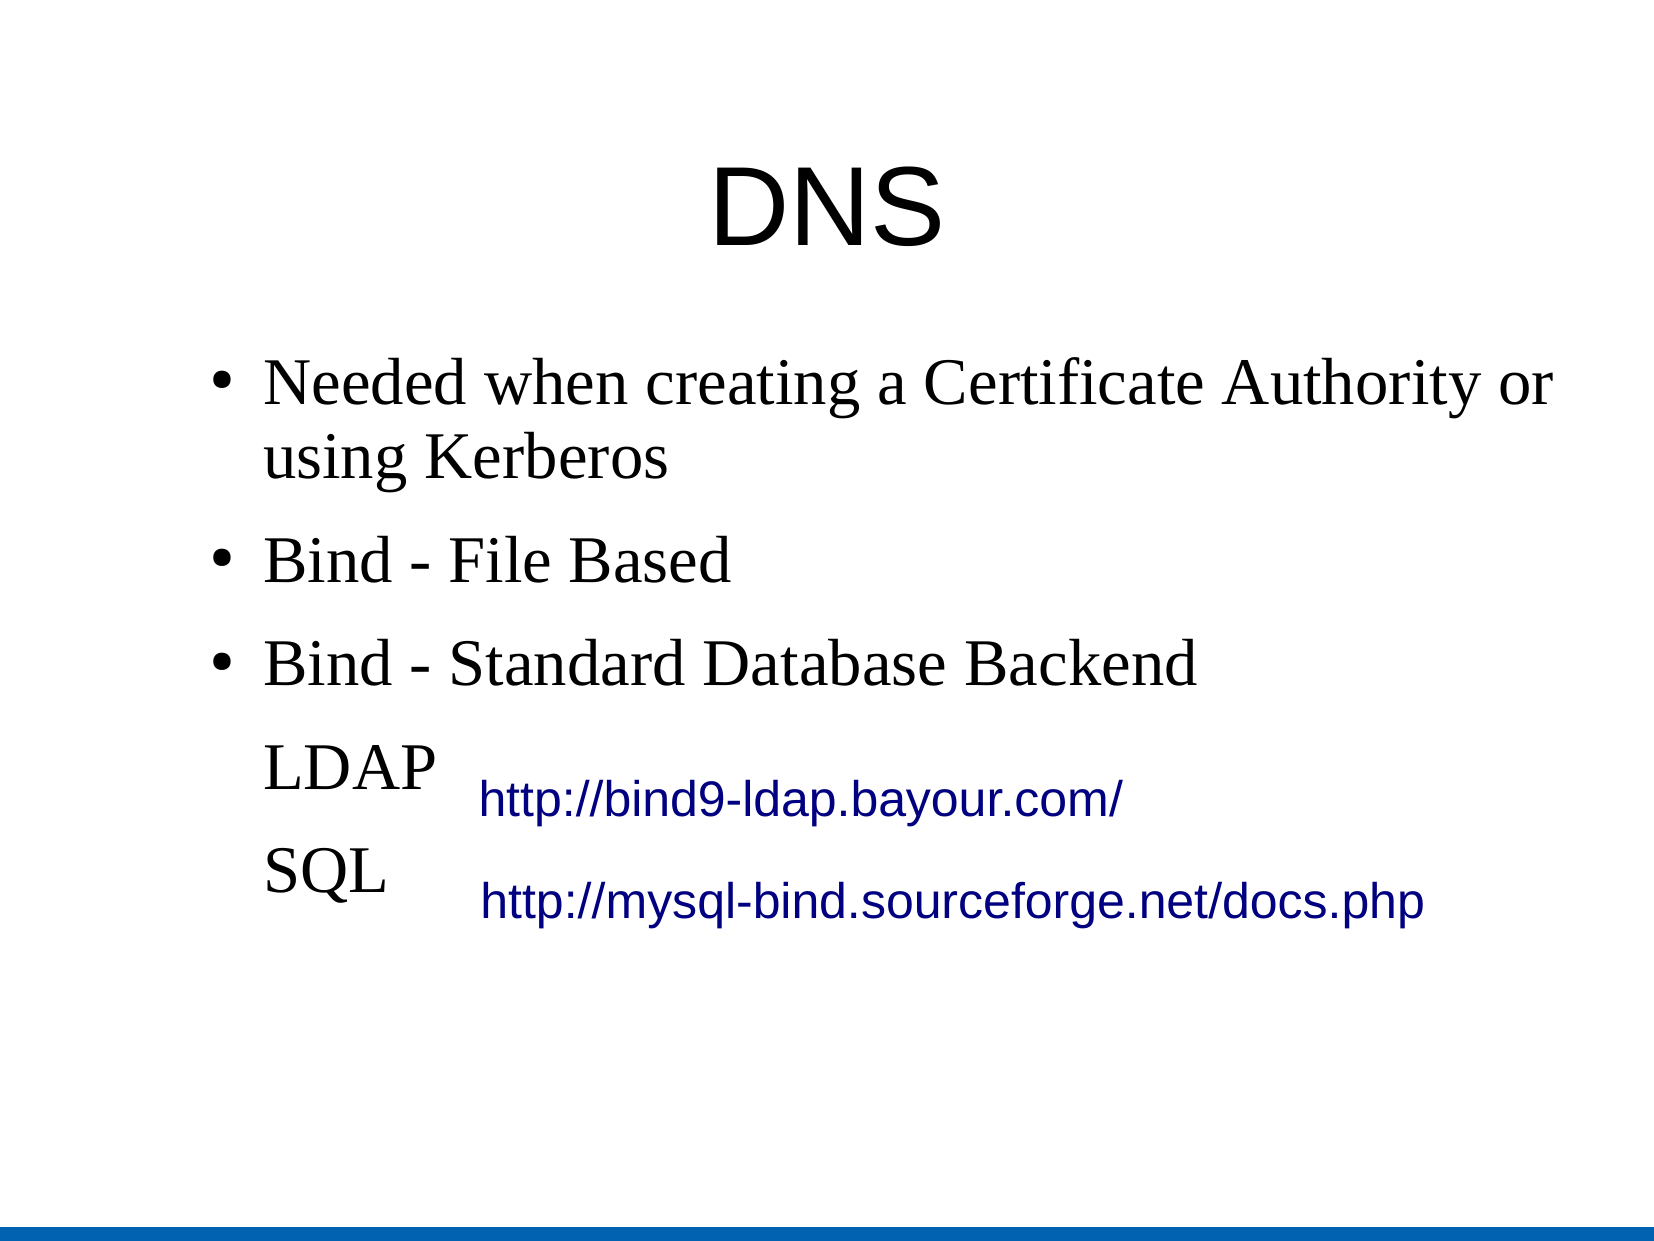

# DNS
Needed when creating a Certificate Authority or using Kerberos
Bind - File Based
Bind - Standard Database Backend
LDAP
SQL
http://bind9-ldap.bayour.com/
http://mysql-bind.sourceforge.net/docs.php